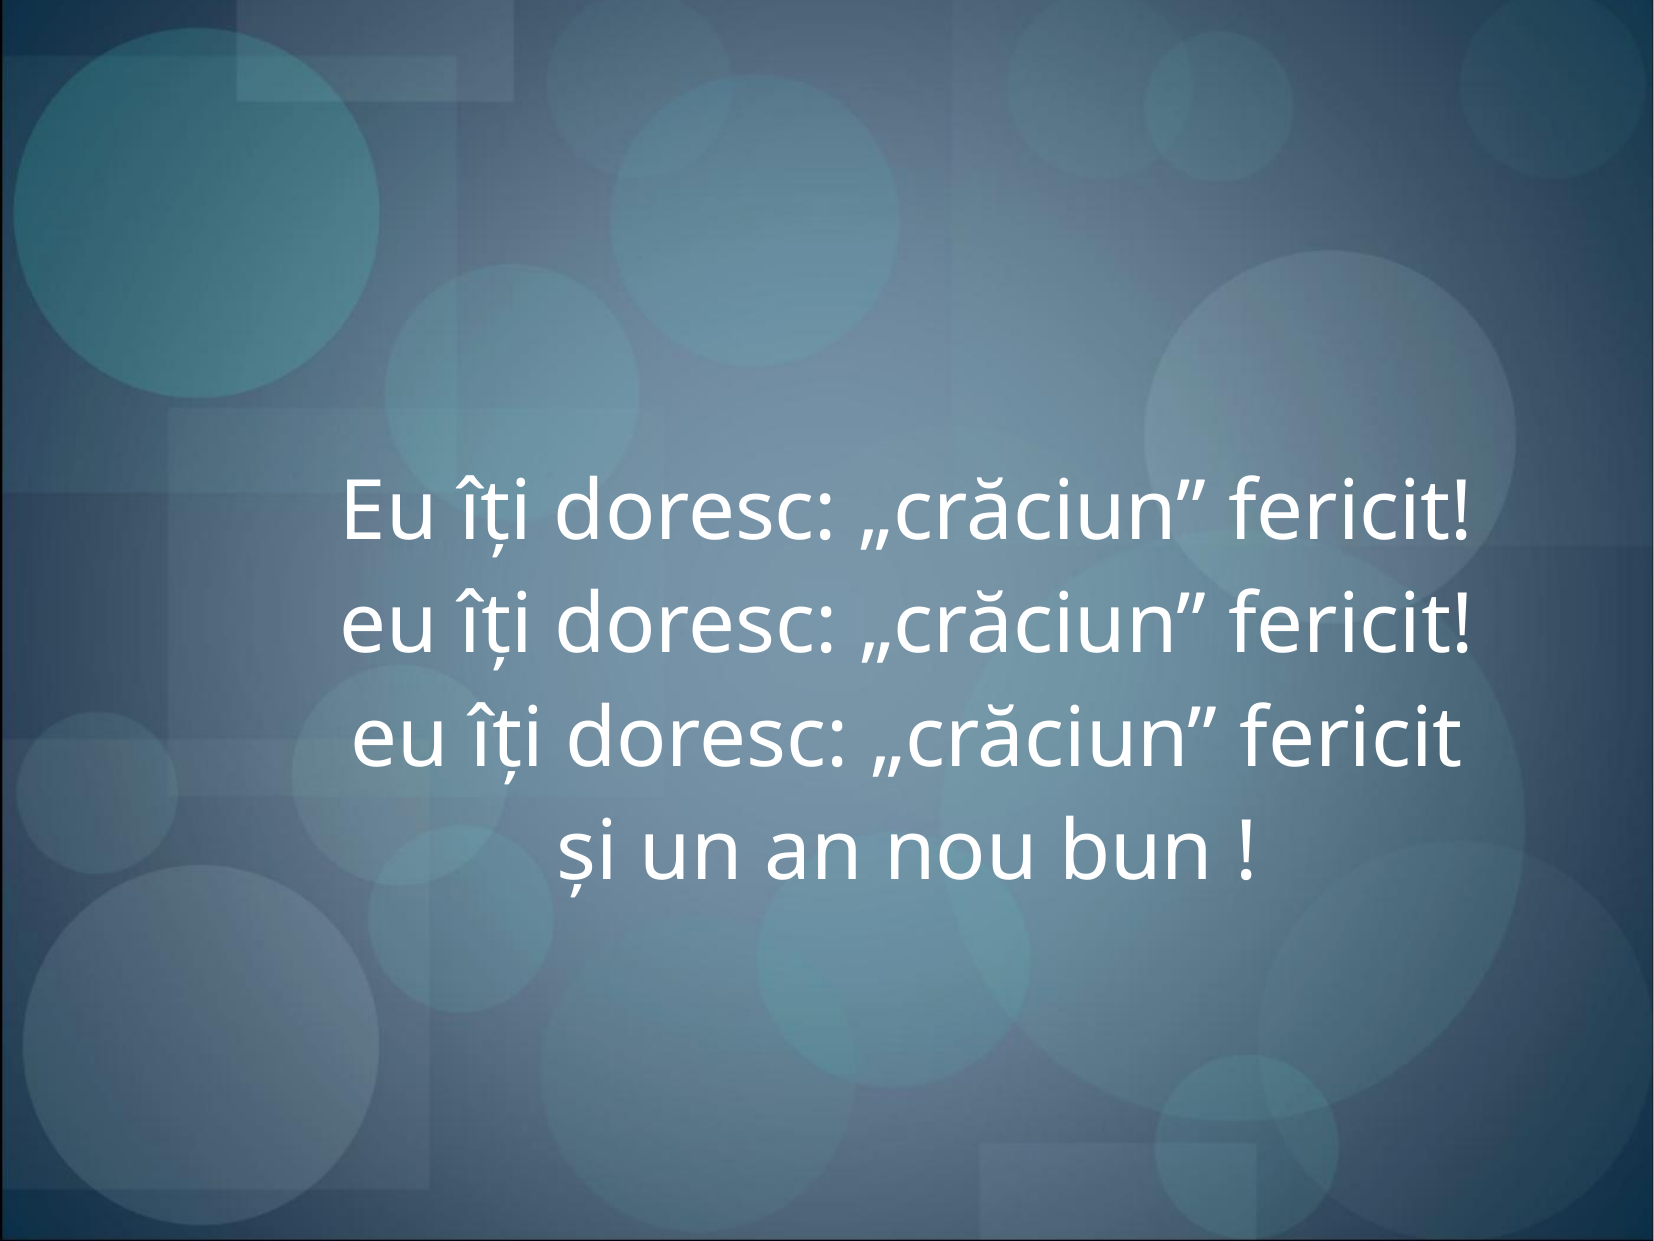

Eu îţi doresc: „crăciun” fericit!
eu îţi doresc: „crăciun” fericit!
eu îţi doresc: „crăciun” fericit
şi un an nou bun !